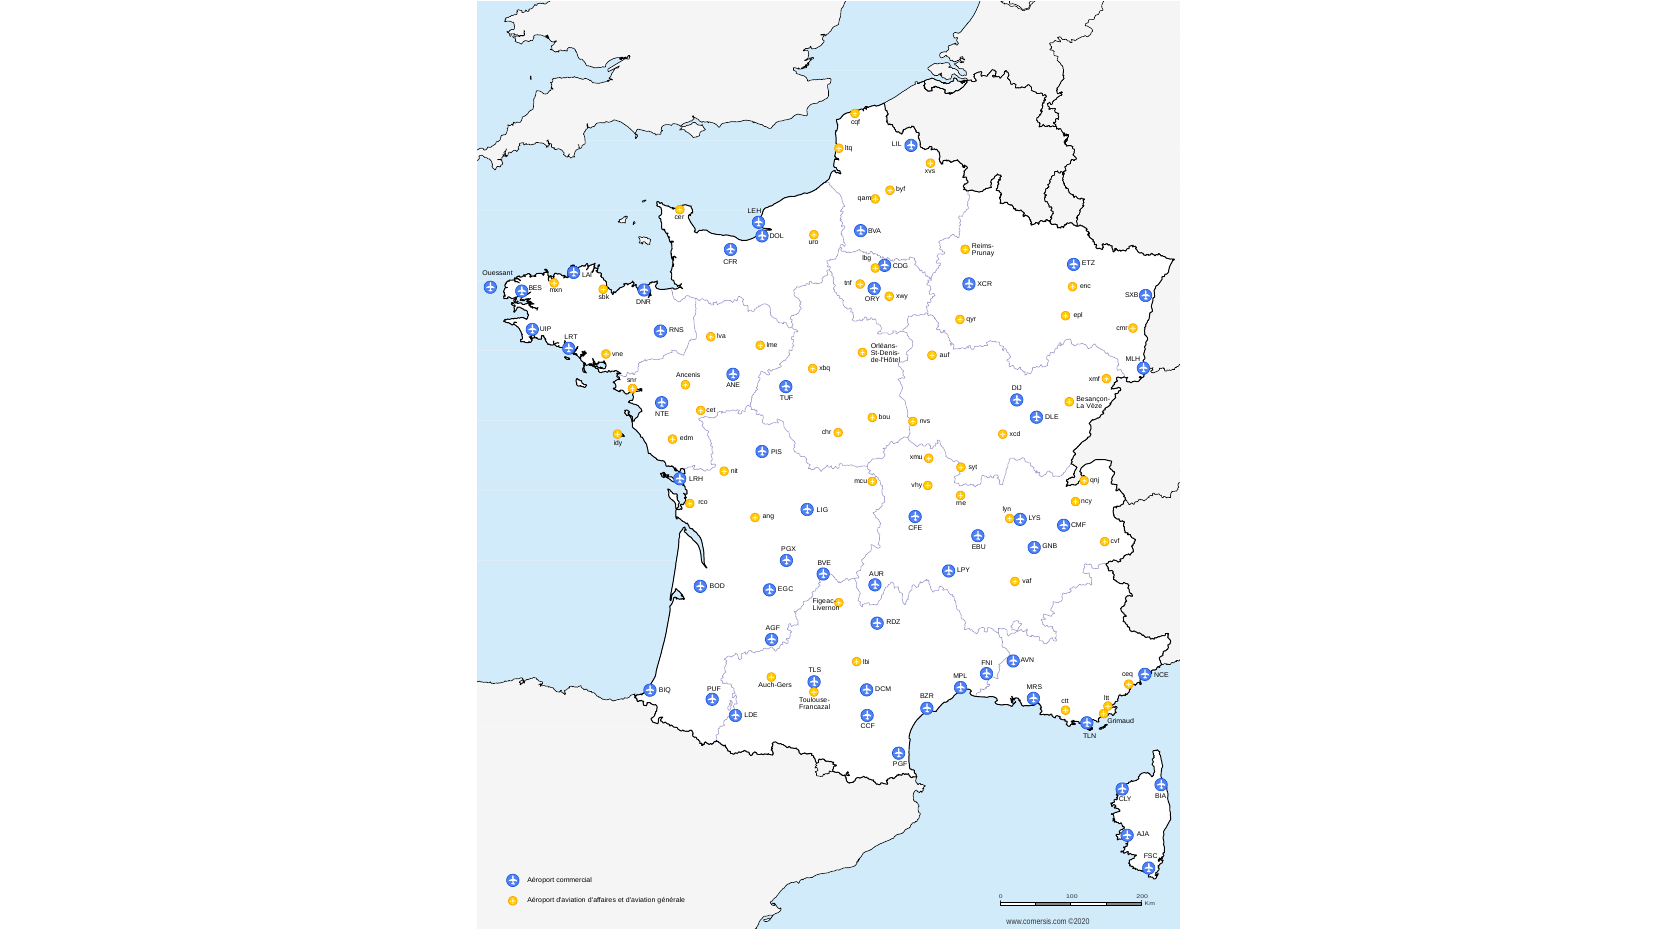

cqf
LIL
ltq
xvs
byf
qam
LEH
cer
BVA
DOL
uro
Reims-
Prunay
lbg
CFR
ETZ
CDG
Ouessant
LAI
tnf
XCR
enc
BES
mxn
SXB
xwy
sbk
ORY
DNR
epl
qyr
cmr
UIP
RNS
lva
LRT
lme
Orléans-
St-Denis-
vne
auf
MLH
de-l'Hôtel
xbq
Ancenis
xmf
snr
ANE
DIJ
TUF
Besançon-
La Vèze
cet
NTE
bou
DLE
nvs
chr
xcd
edm
idy
PIS
xmu
syt
nit
LRH
qnj
mcu
vhy
ncy
rco
rne
lyn
LIG
ang
LYS
CMF
CFE
cvf
GNB
EBU
PGX
BVE
LPY
AUR
vaf
BOD
EGC
Figeac-
Livernon
RDZ
AGF
AVN
lbi
FNI
TLS
ceq
NCE
MPL
Auch-Gers
MRS
PUF
DCM
BIQ
BZR
ltt
Toulouse-
ctt
Francazal
LDE
Grimaud
CCF
TLN
PGF
BIA
CLY
AJA
FSC
Aéroport commercial
0
100
200
Aéroport d'aviation d'affaires et d'aviation générale
Km
www.comersis.com ©2020